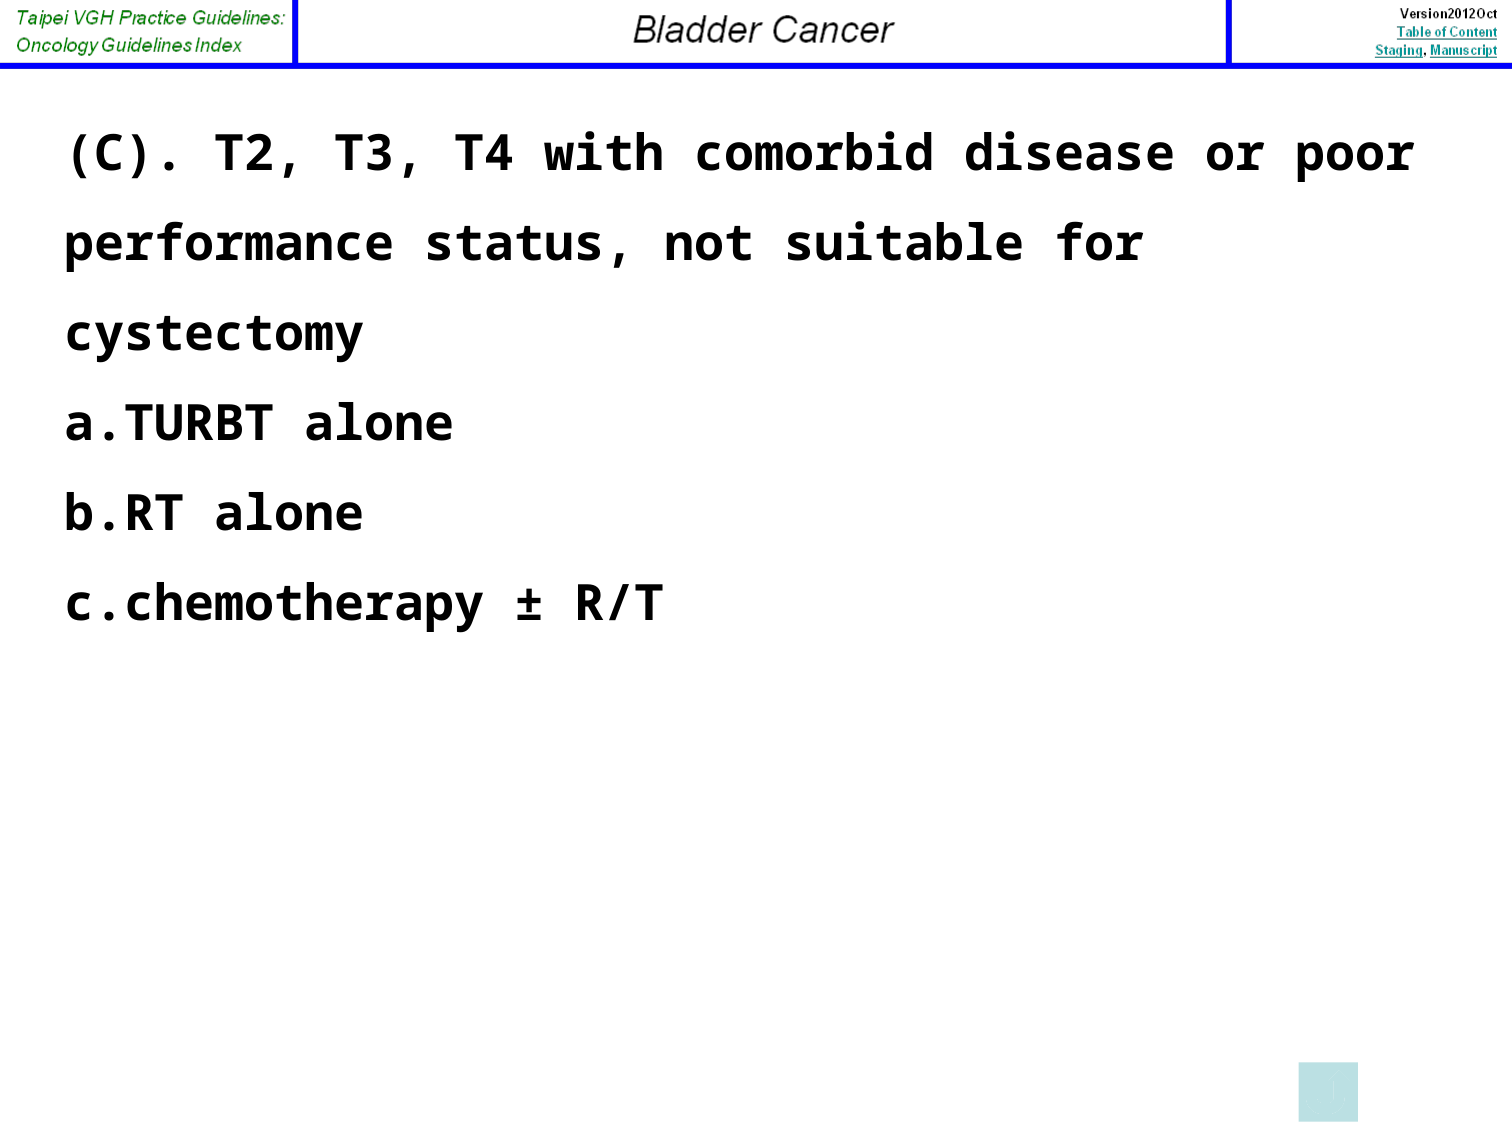

# (C). T2, T3, T4 with comorbid disease or poor performance status, not suitable for cystectomy a.TURBT alone b.RT alone c.chemotherapy ± R/T